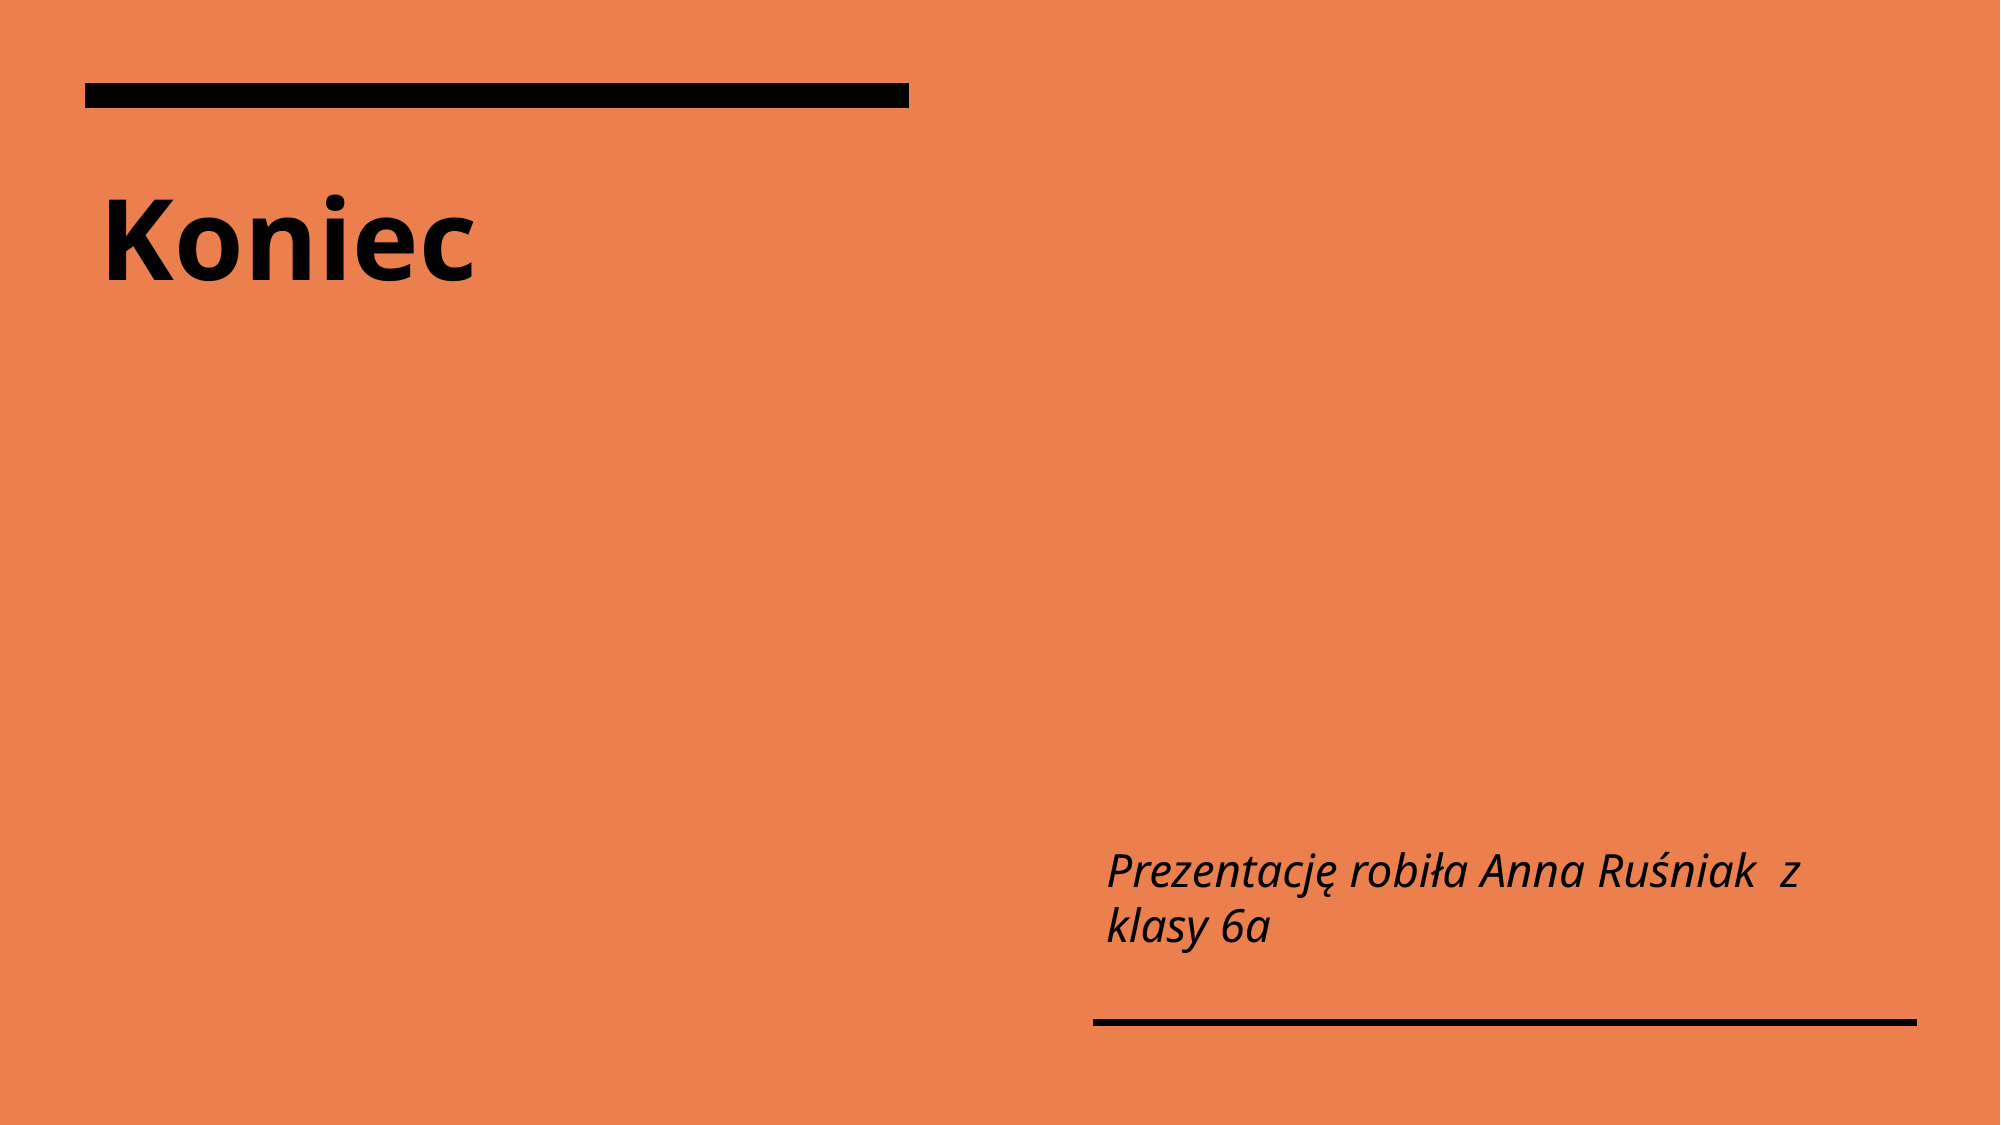

# Koniec
Prezentację robiła Anna Ruśniak  z klasy 6a